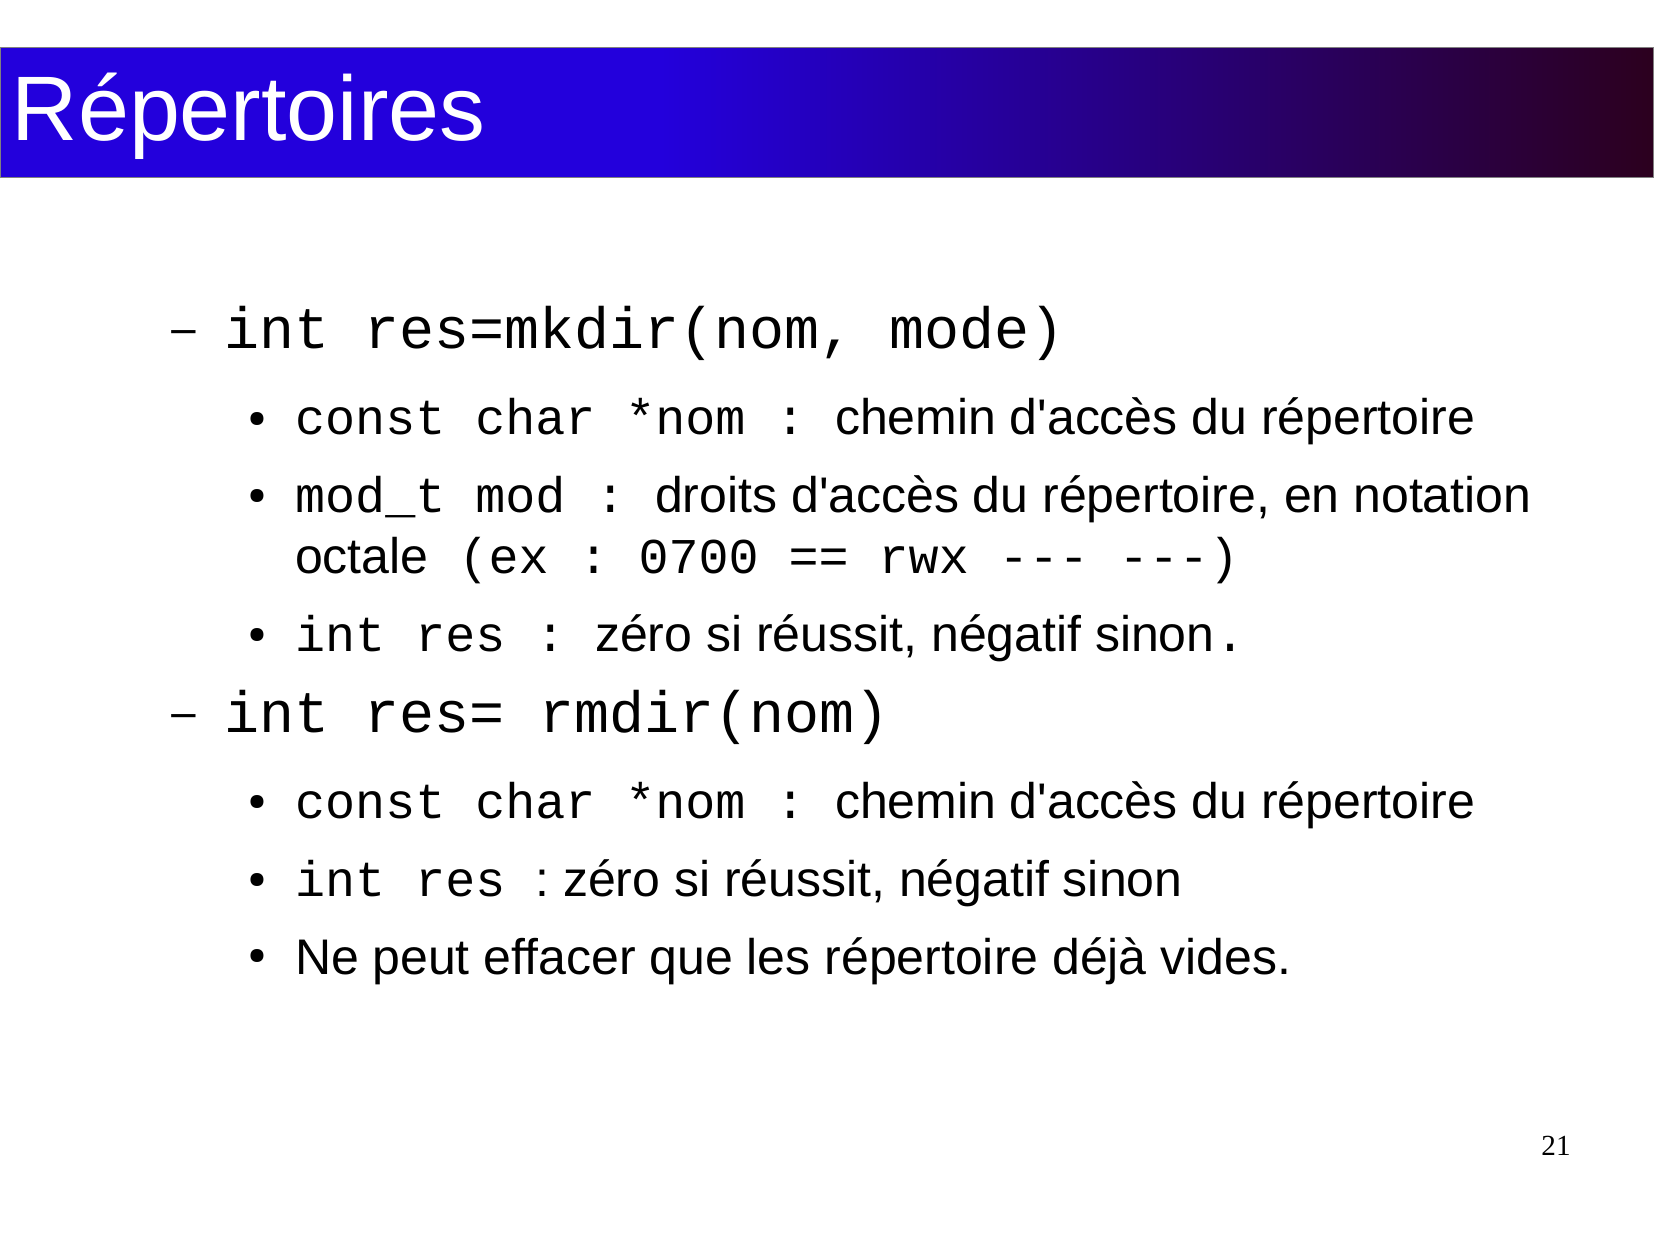

# Répertoires
int res=mkdir(nom, mode)
const char *nom : chemin d'accès du répertoire
mod_t mod : droits d'accès du répertoire, en notation octale (ex : 0700 == rwx --- ---)
int res : zéro si réussit, négatif sinon.
int res= rmdir(nom)
const char *nom : chemin d'accès du répertoire
int res : zéro si réussit, négatif sinon
Ne peut effacer que les répertoire déjà vides.
21